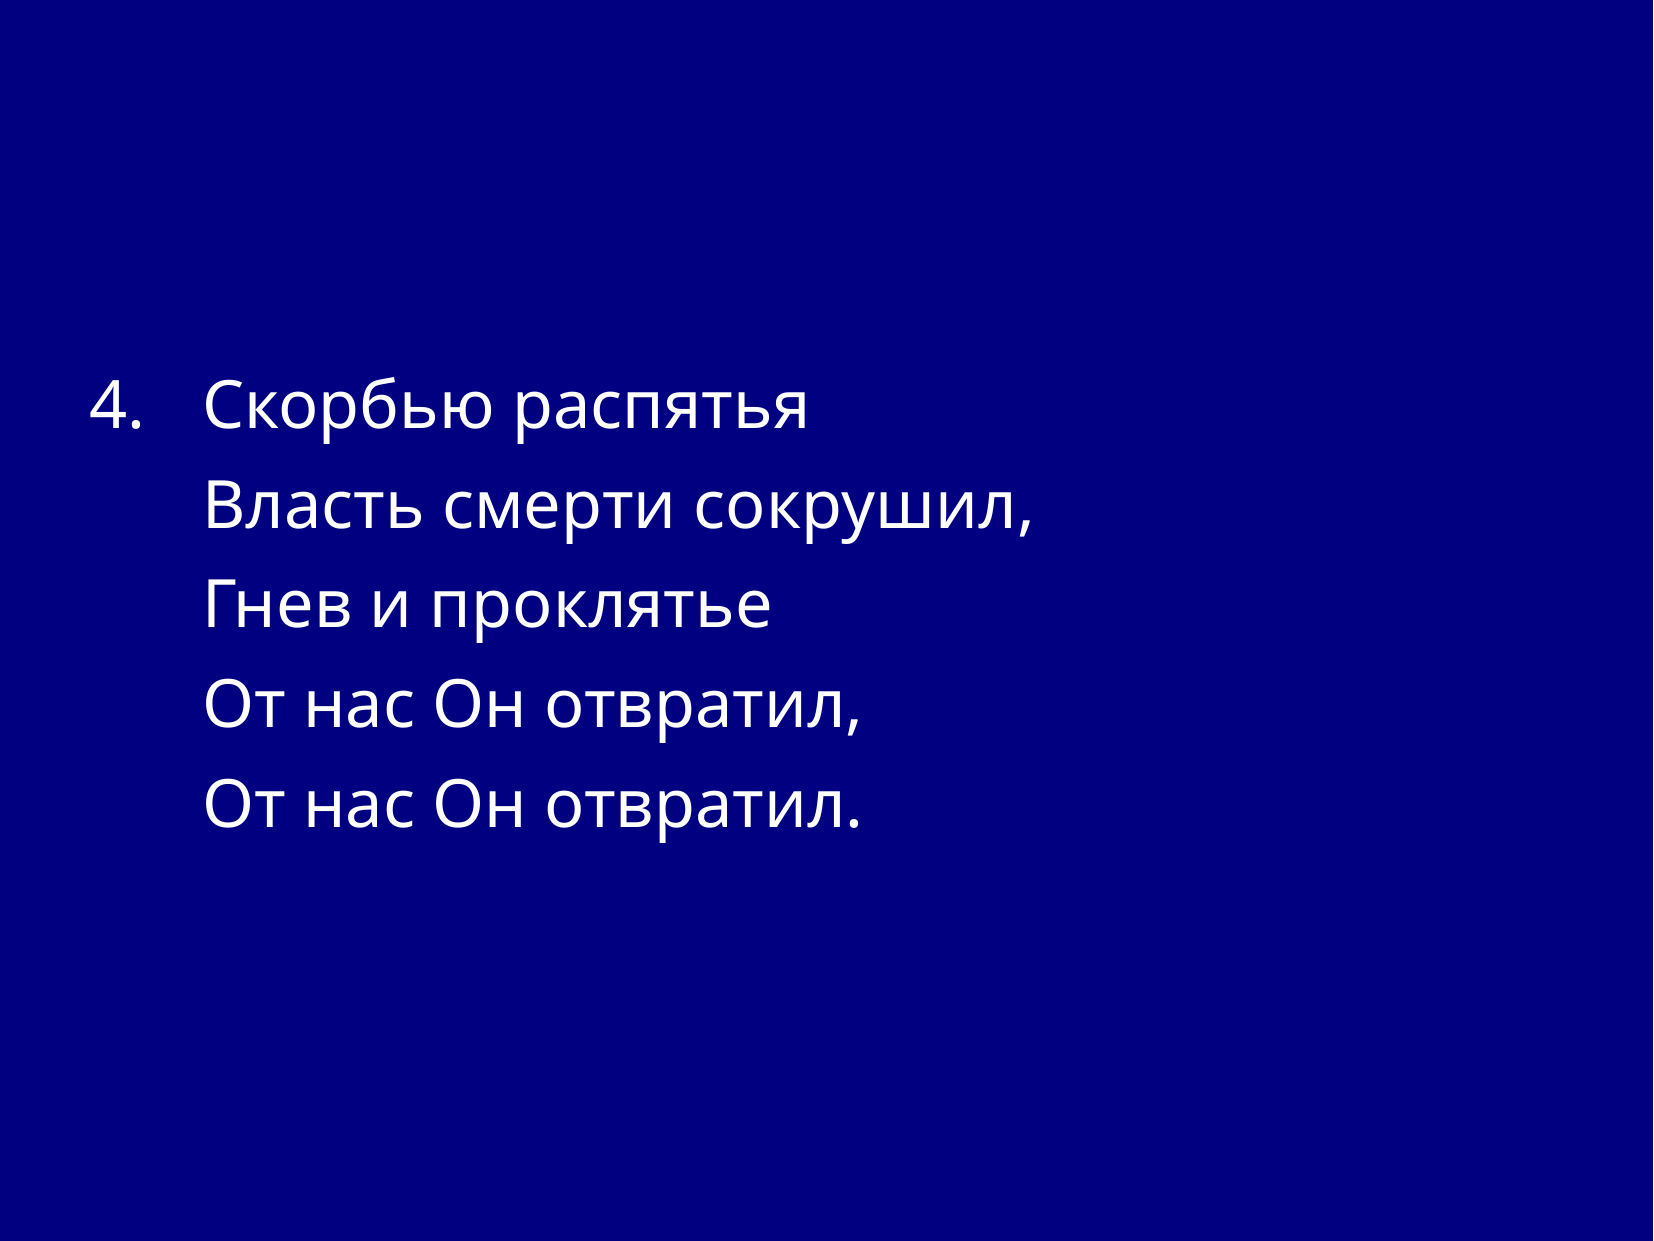

4.	Скорбью распятья
	Власть смерти сокрушил,
	Гнев и проклятье
	От нас Он отвратил,
	От нас Он отвратил.